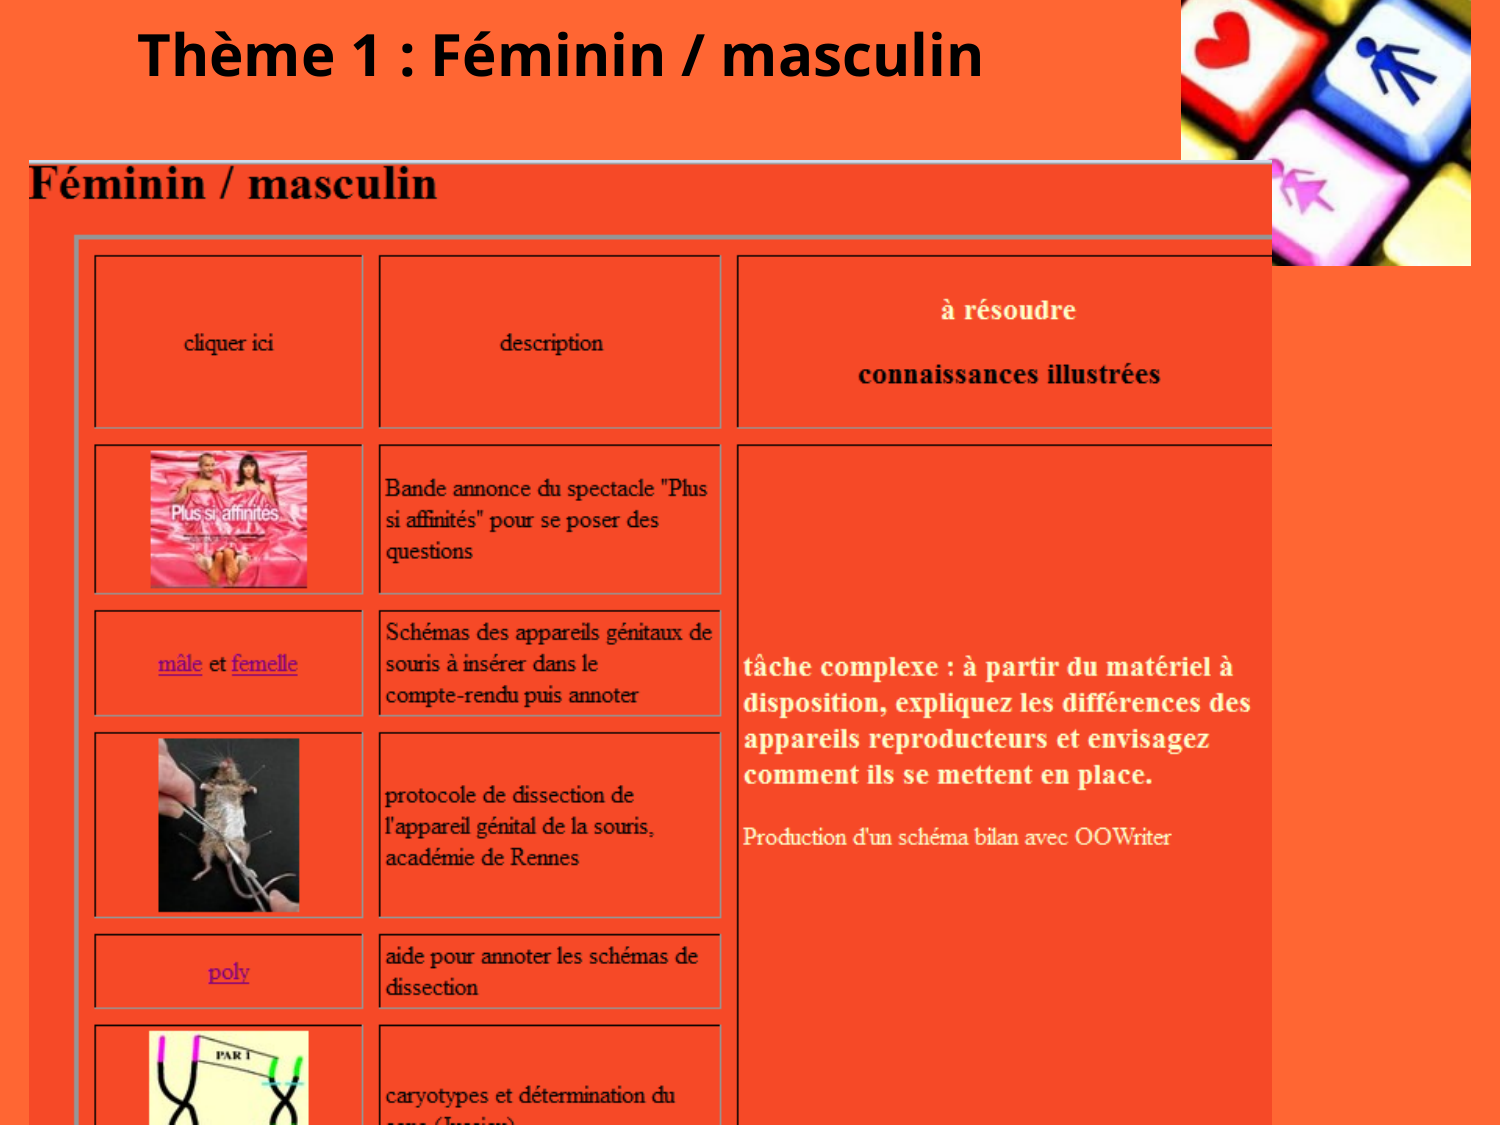

Thème 1 : Féminin / masculin
http://svt.premiere.s.free.fr